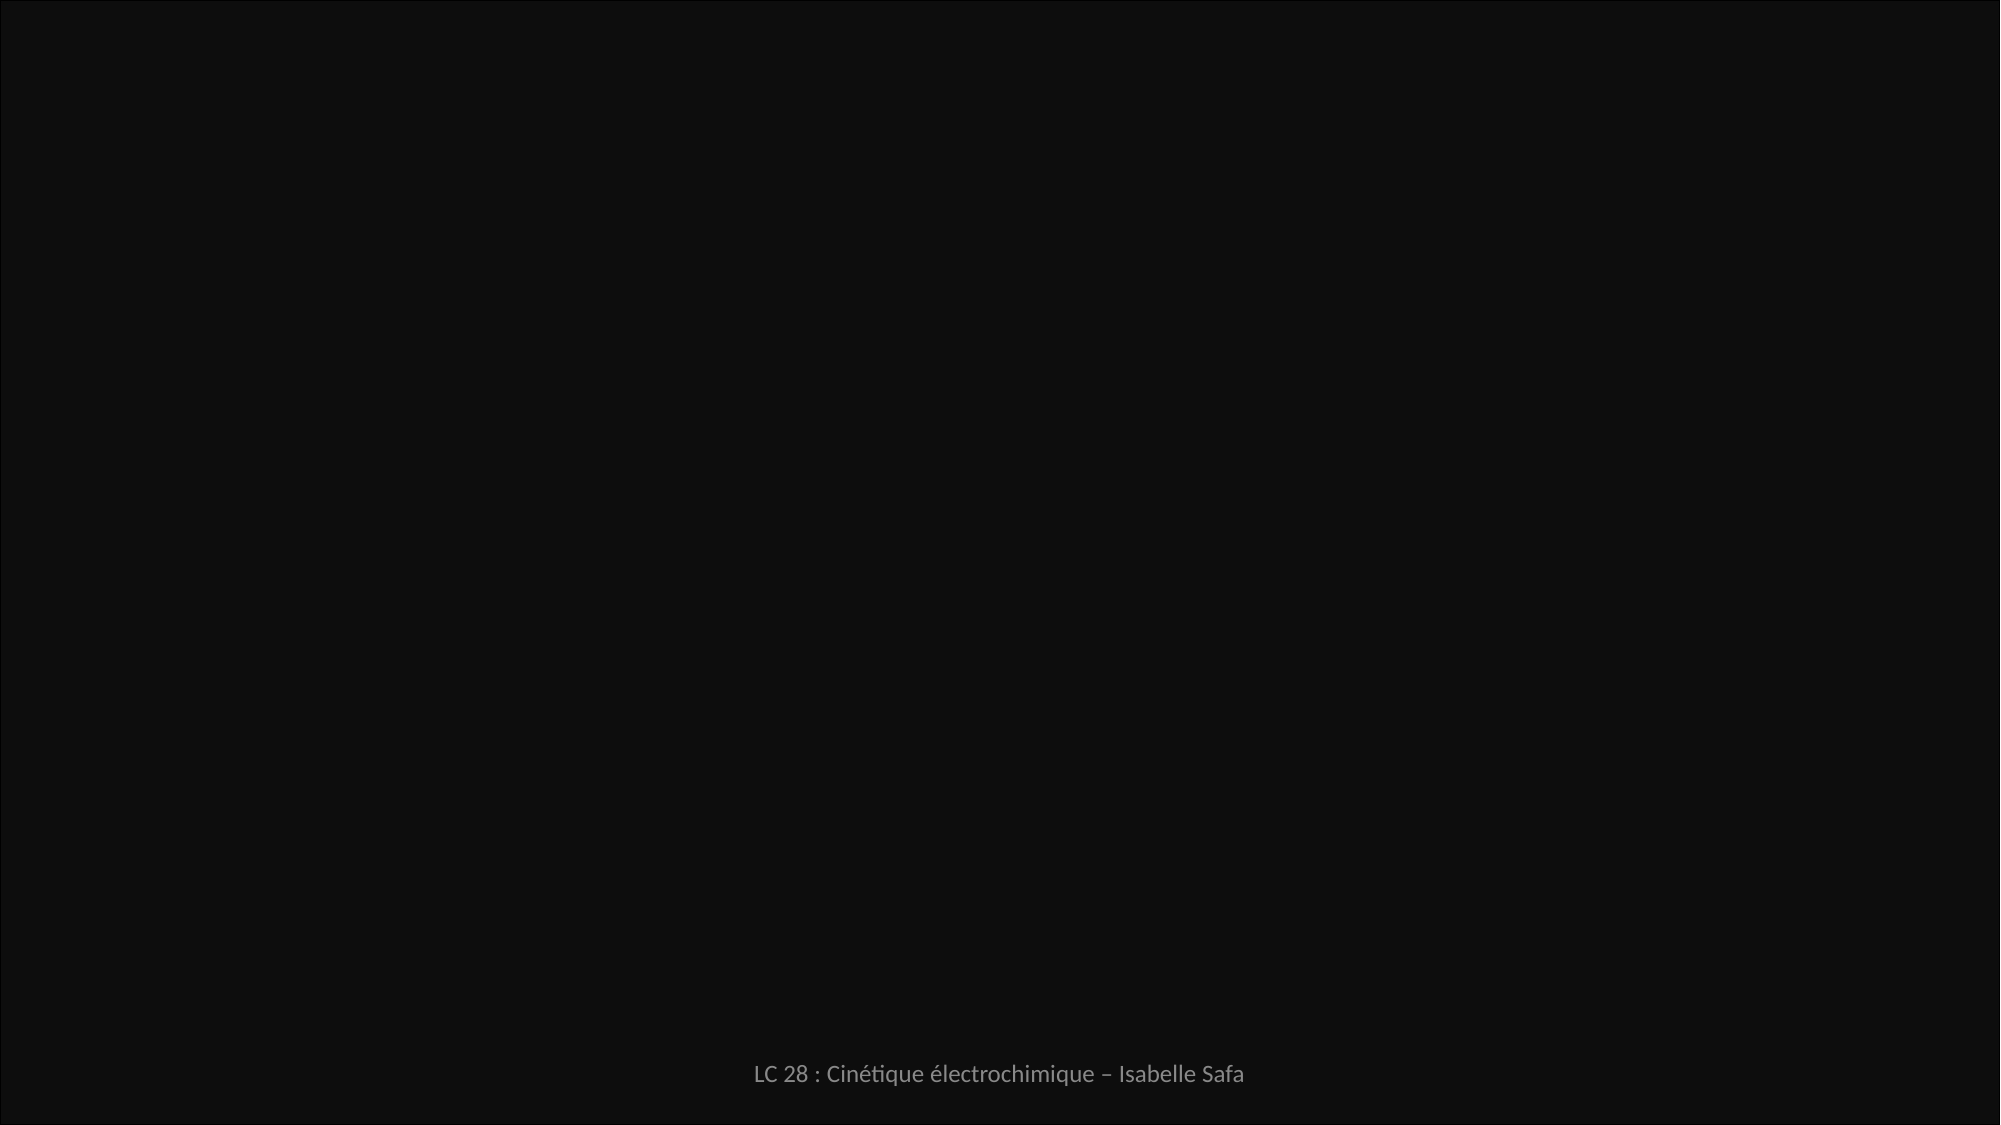

LC 14 : Molécules d'intérêt biologique – Isabelle Safa
LC 28 : Cinétique électrochimique – Isabelle Safa